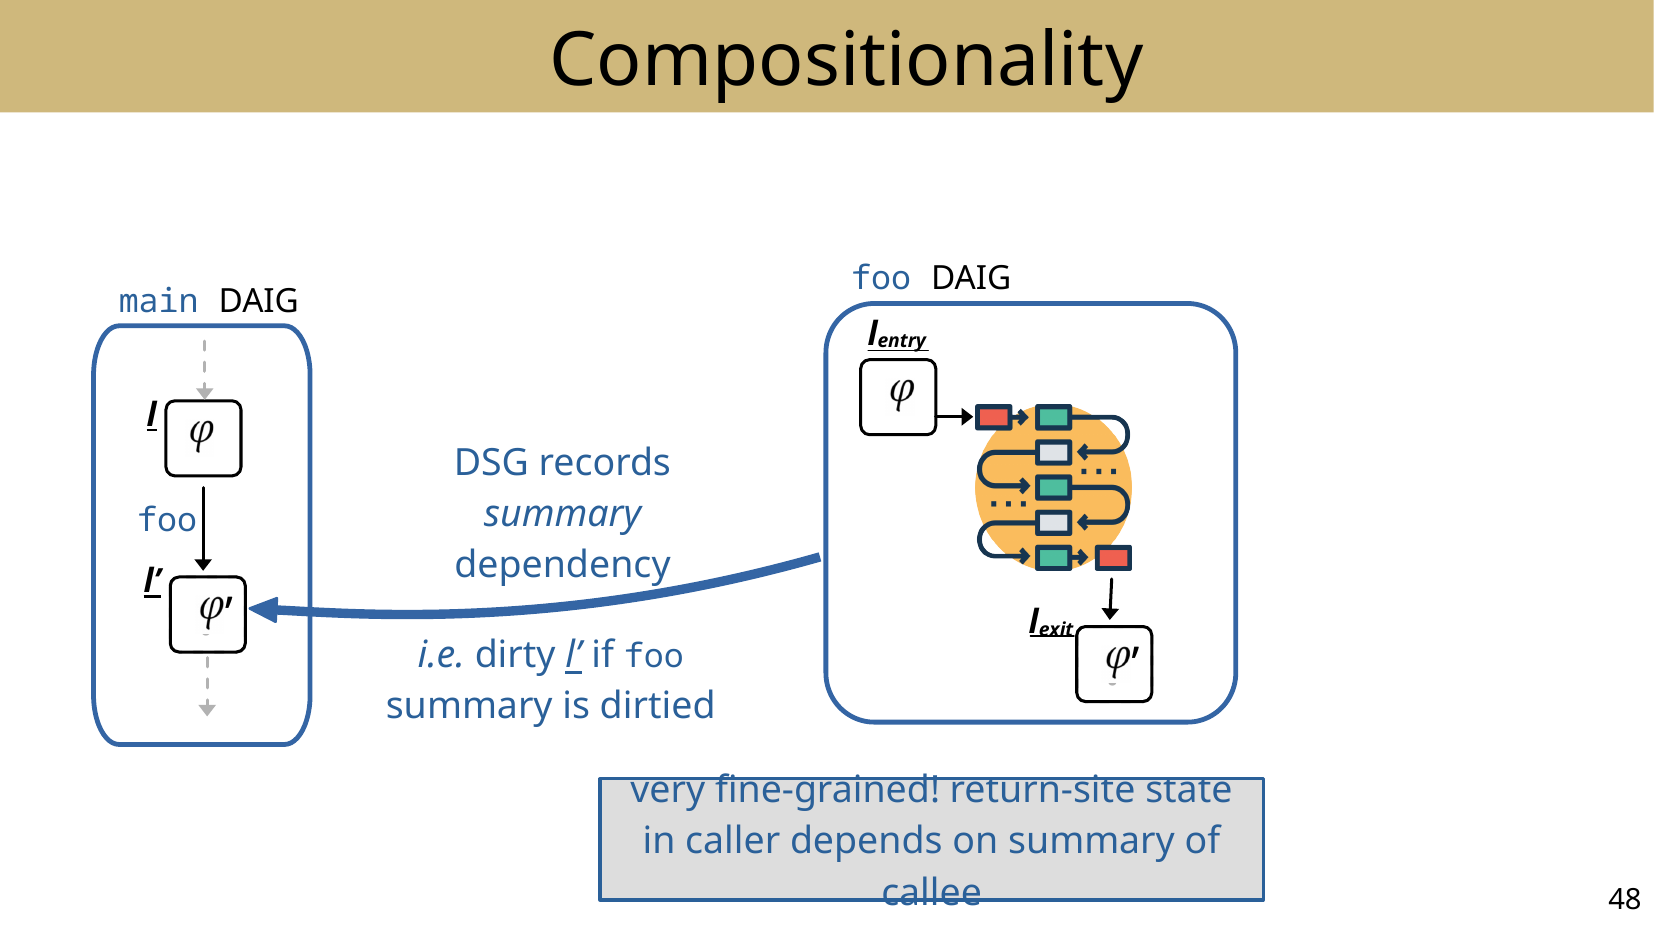

# Compositionality
foo DAIG
main DAIG
lentry
l
DSG records summary dependency
foo
,
l’
?
lexit
,
i.e. dirty l’ if foo summary is dirtied
?
very fine-grained! return-site state in caller depends on summary of callee